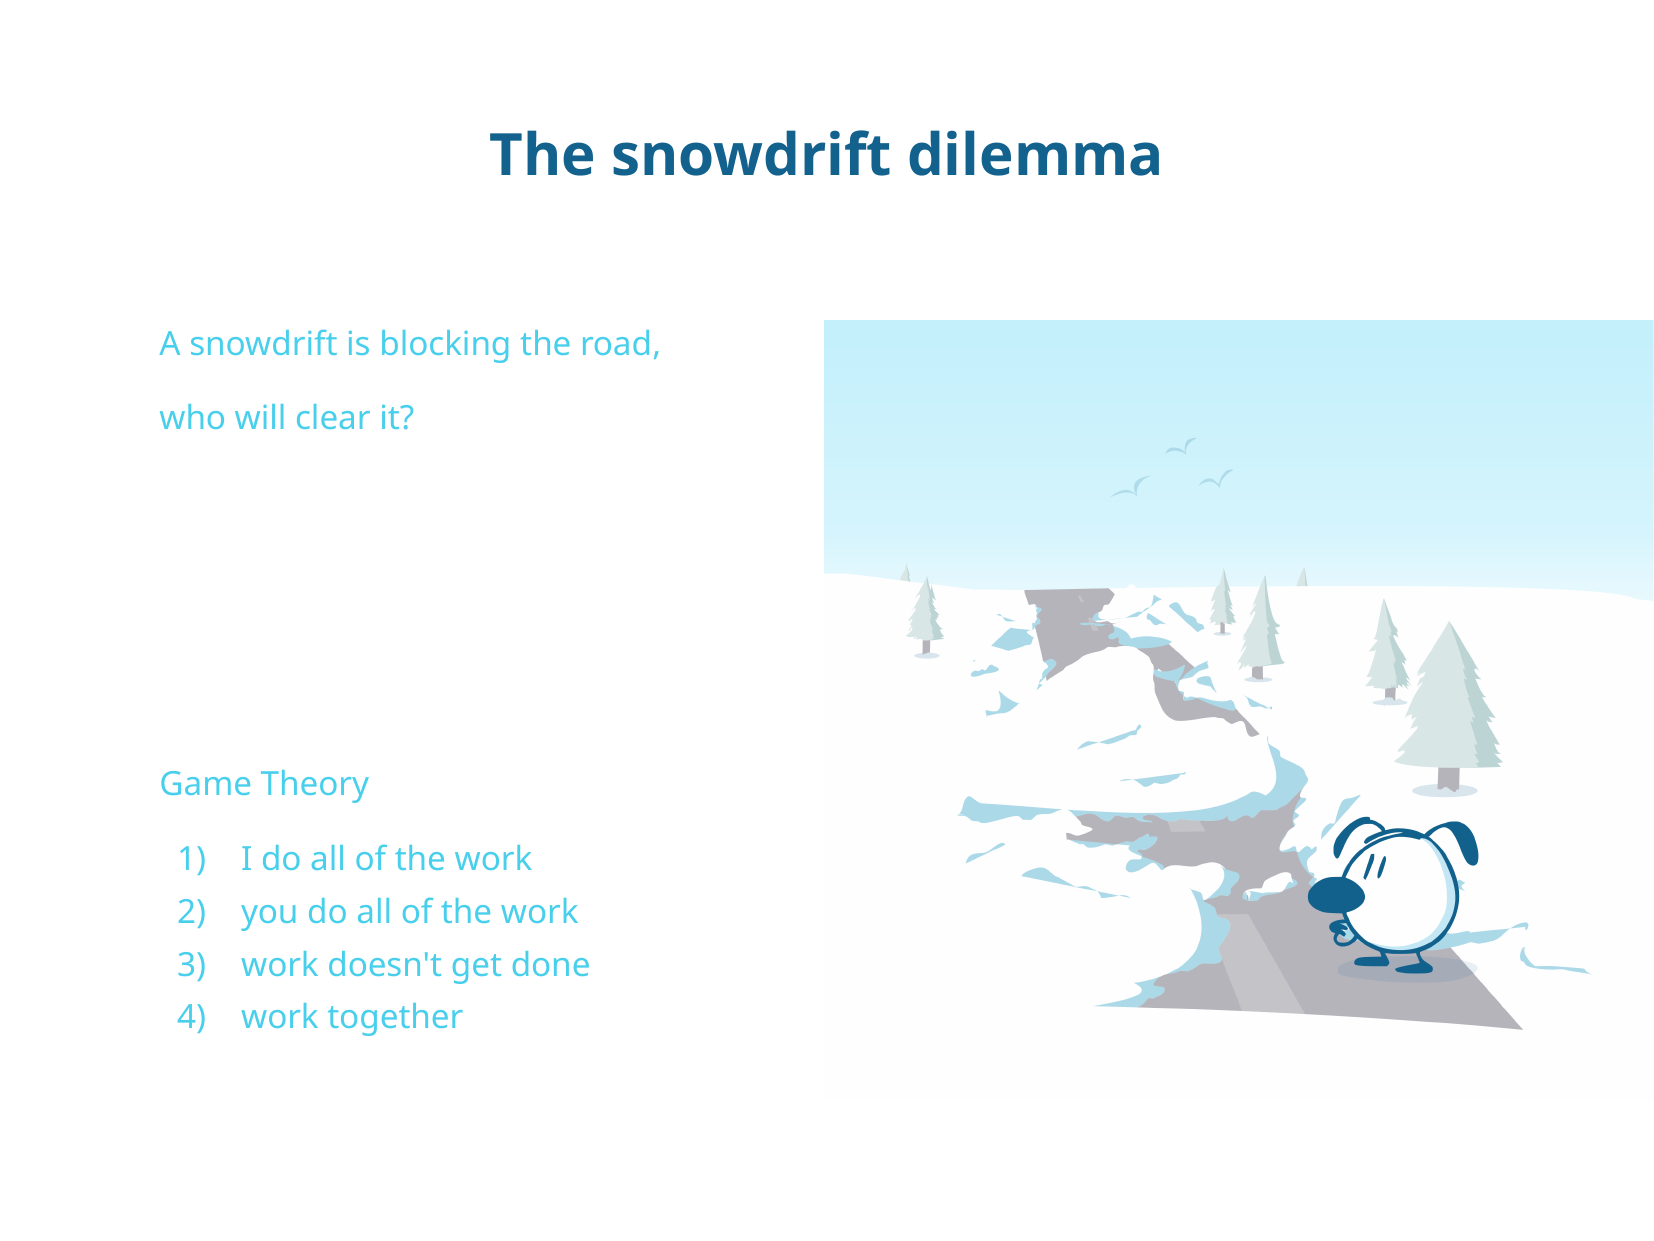

# The snowdrift dilemma
A snowdrift is blocking the road,
who will clear it?
Game Theory
I do all of the work
you do all of the work
work doesn't get done
work together